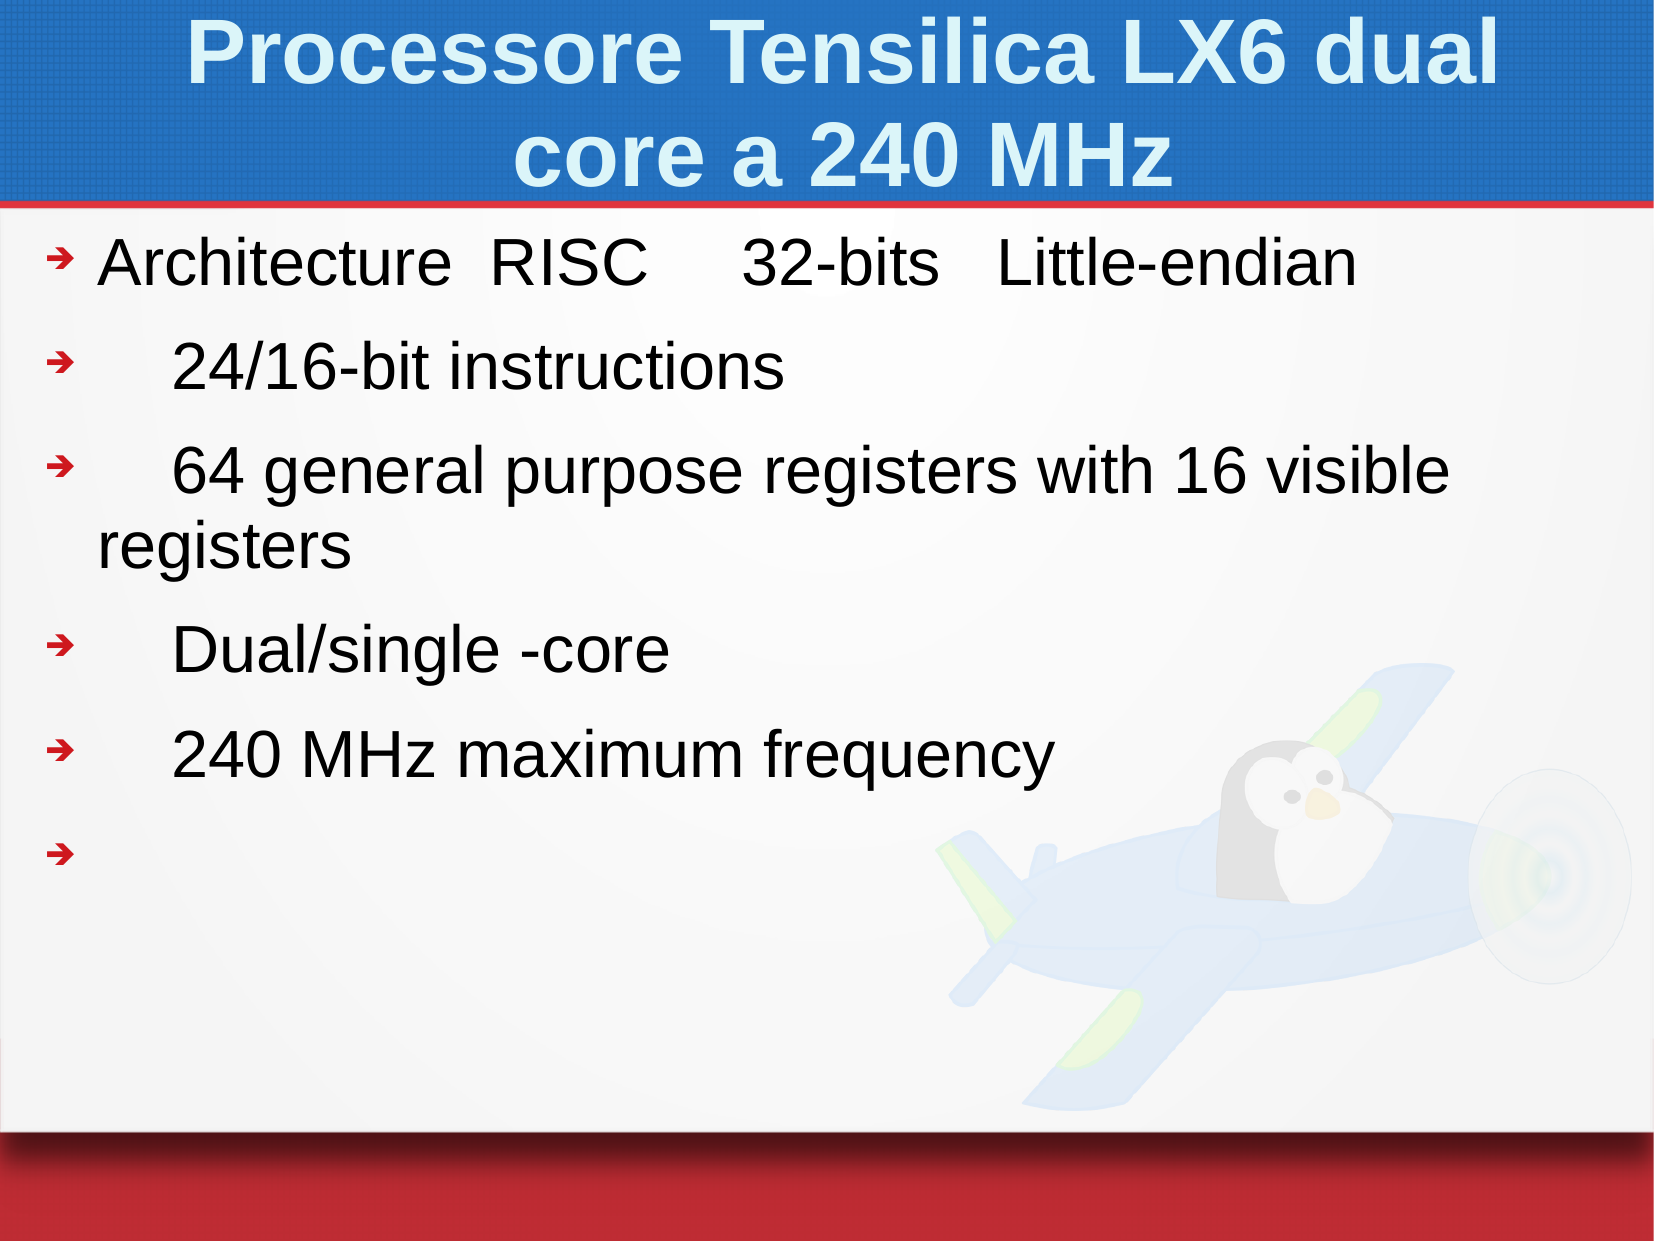

# Processore Tensilica LX6 dual core a 240 MHz
Architecture RISC 32-bits Little-endian
 24/16-bit instructions
 64 general purpose registers with 16 visible registers
 Dual/single -core
 240 MHz maximum frequency